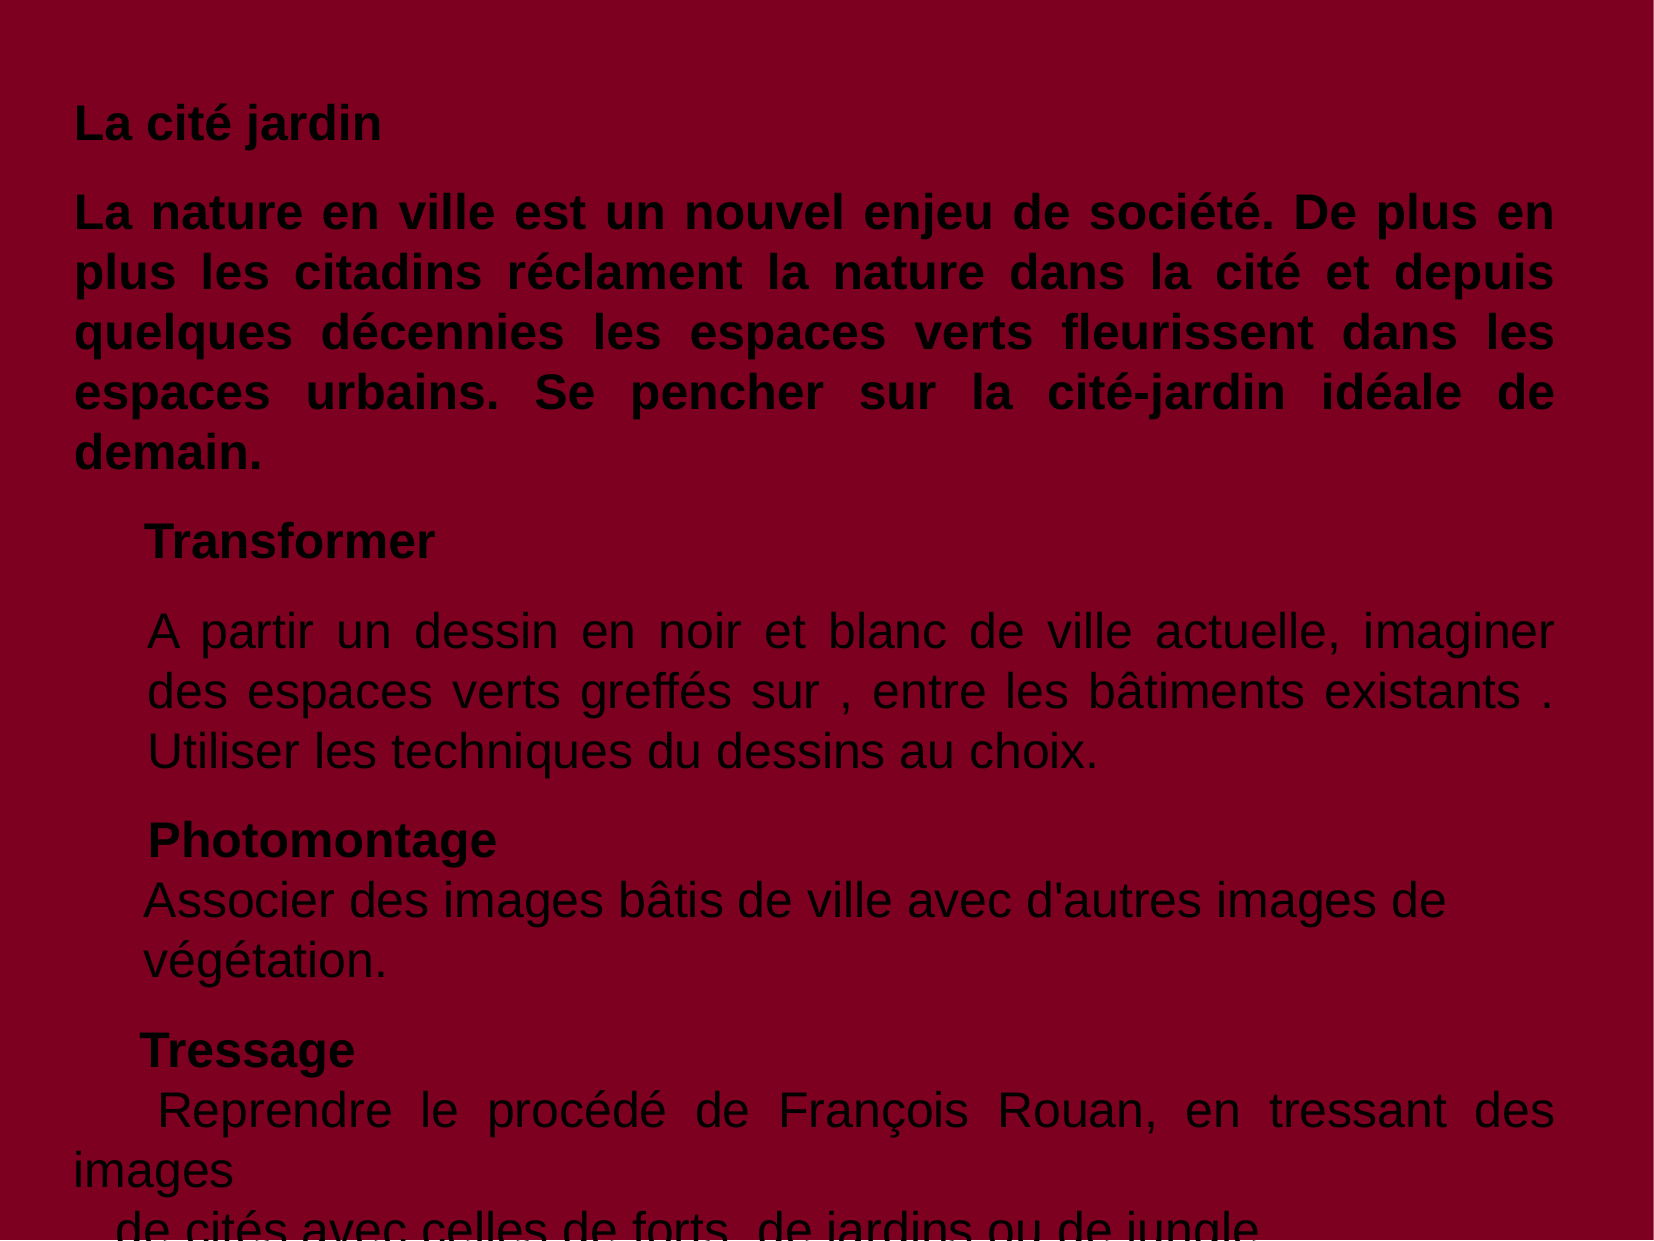

# La cité jardin
La nature en ville est un nouvel enjeu de société. De plus en plus les citadins réclament la nature dans la cité et depuis quelques décennies les espaces verts fleurissent dans les espaces urbains. Se pencher sur la cité-jardin idéale de demain.
 Transformer
A partir un dessin en noir et blanc de ville actuelle, imaginer des espaces verts greffés sur , entre les bâtiments existants . Utiliser les techniques du dessins au choix.
Photomontage
 Associer des images bâtis de ville avec d'autres images de
 végétation.
 Tressage
 Reprendre le procédé de François Rouan, en tressant des images
 de cités avec celles de forts, de jardins ou de jungle.